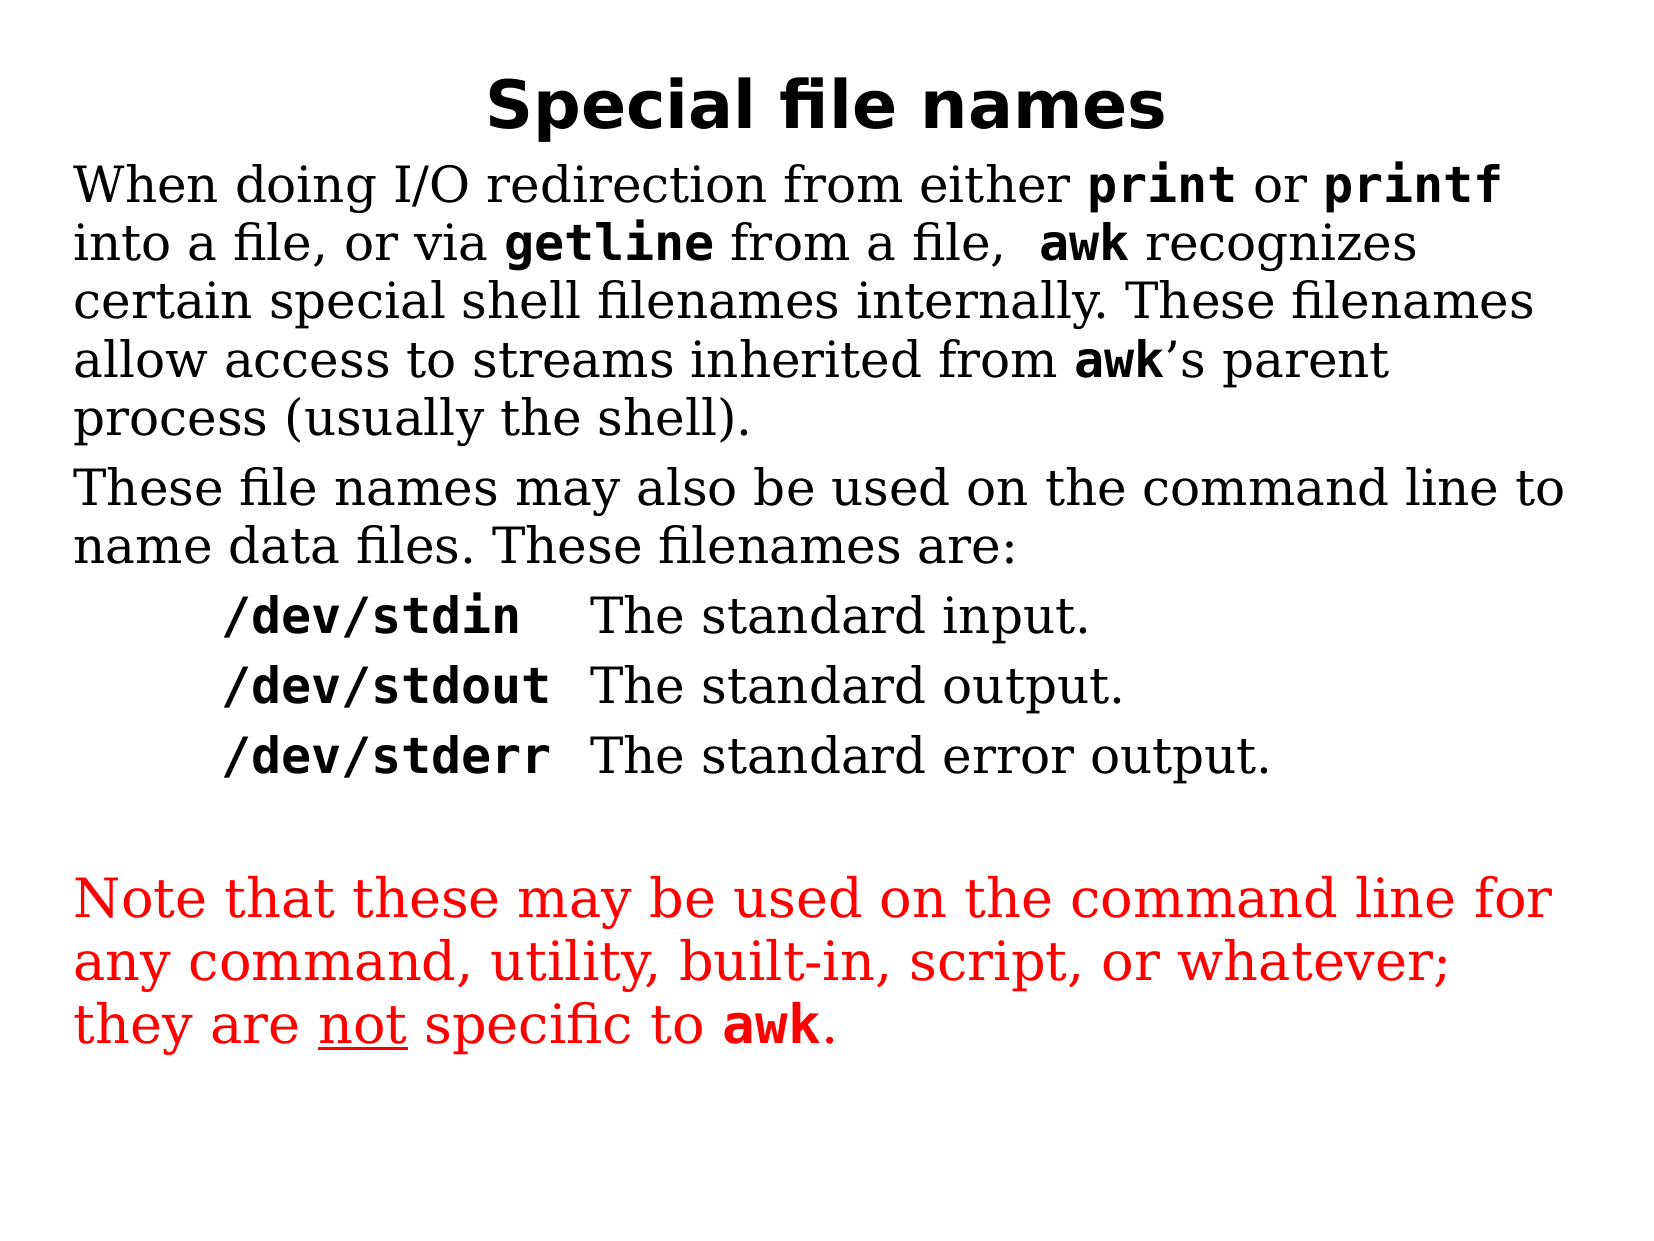

Special file names
When doing I/O redirection from either print or printf into a file, or via getline from a file, awk recognizes certain special shell filenames internally. These filenames allow access to streams inherited from awk’s parent process (usually the shell).
These file names may also be used on the command line to name data files. These filenames are:
		/dev/stdin	The standard input.
		/dev/stdout	The standard output.
		/dev/stderr	The standard error output.
Note that these may be used on the command line for any command, utility, built-in, script, or whatever; they are not specific to awk.